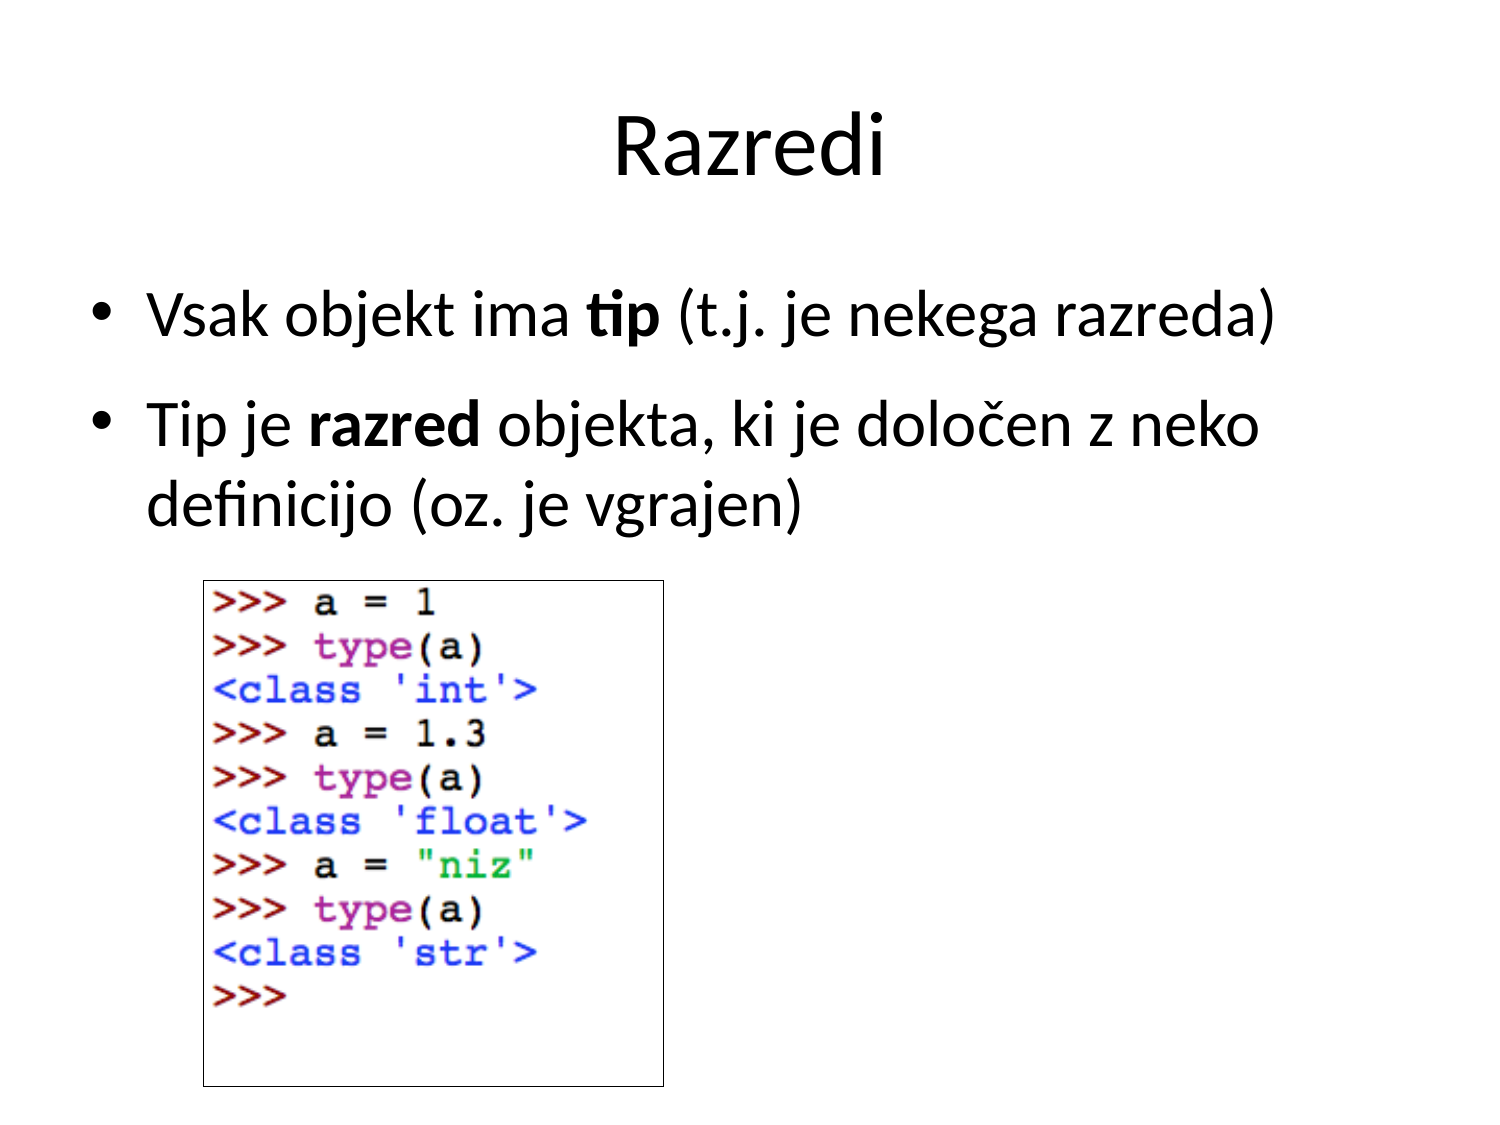

# Razredi
Vsak objekt ima tip (t.j. je nekega razreda)
Tip je razred objekta, ki je določen z neko definicijo (oz. je vgrajen)